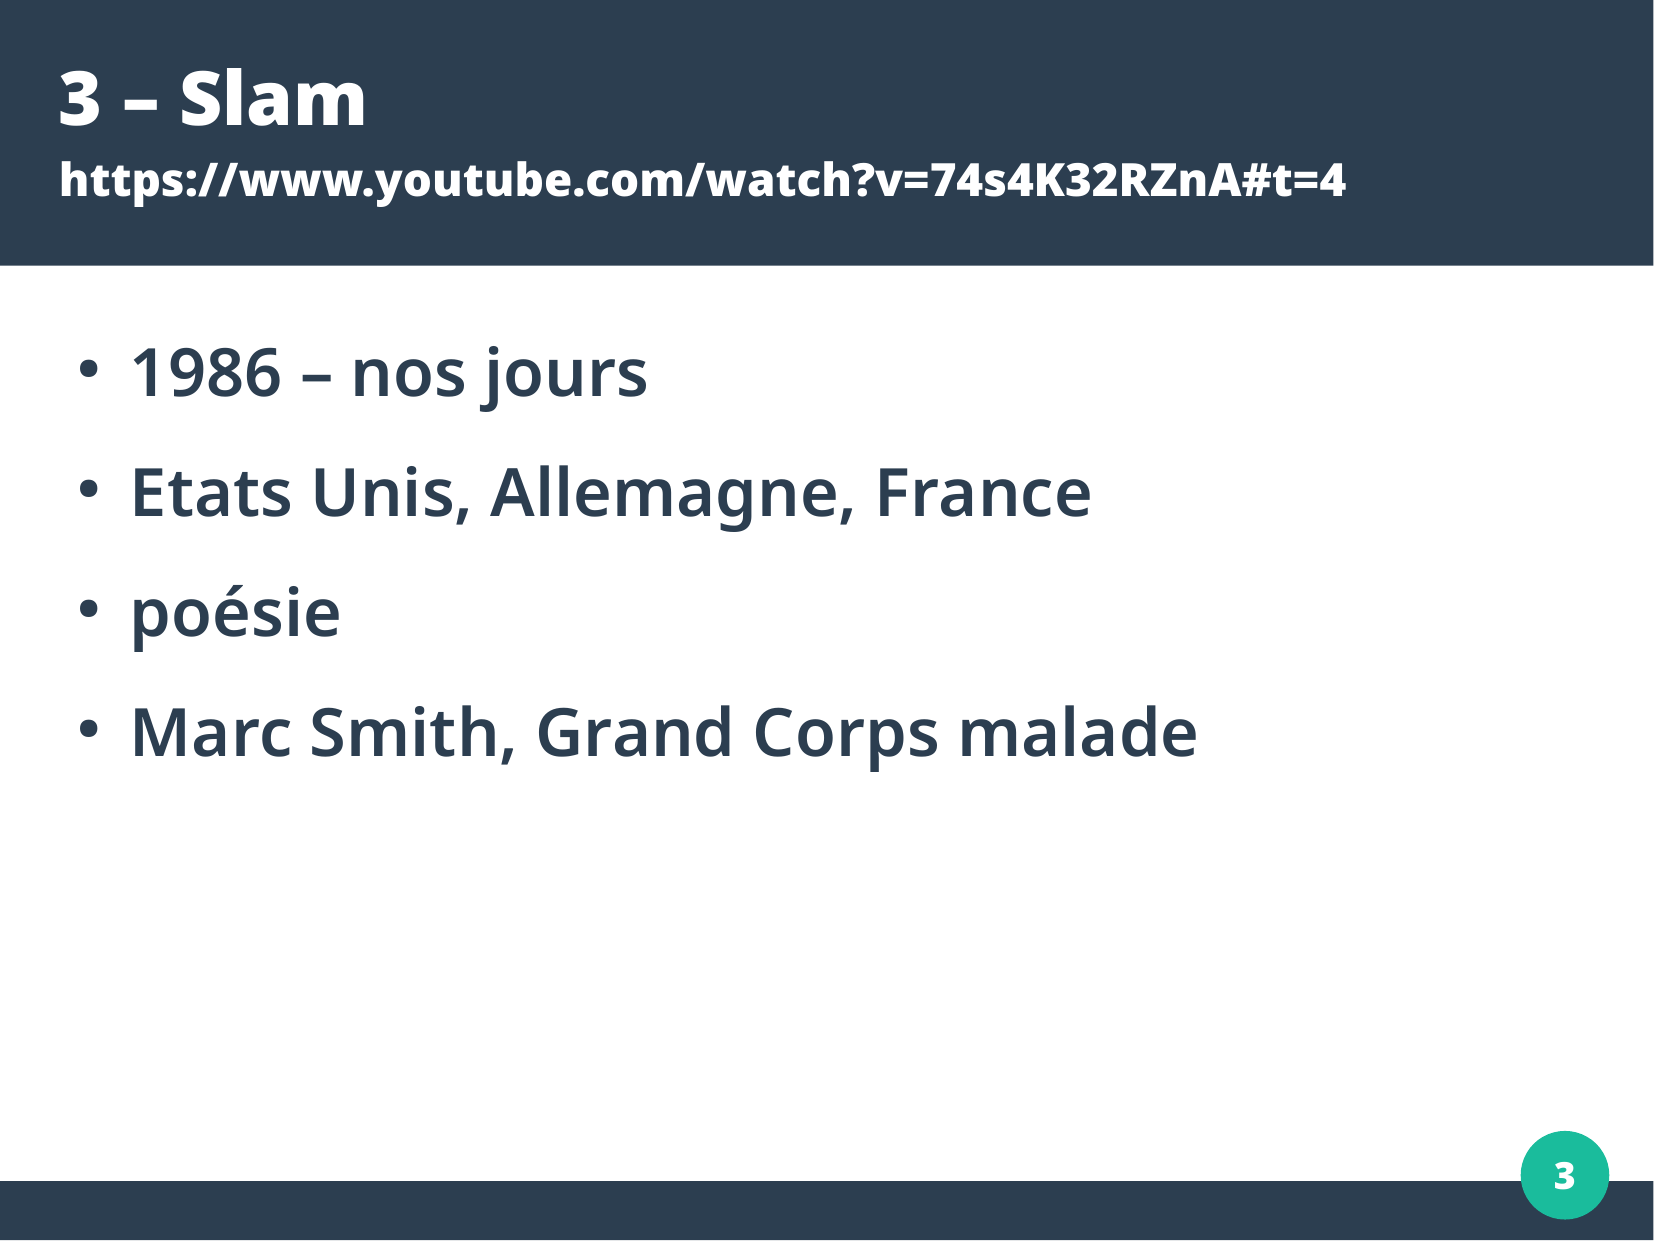

# 3 – Slam https://www.youtube.com/watch?v=74s4K32RZnA#t=4
1986 – nos jours
Etats Unis, Allemagne, France
poésie
Marc Smith, Grand Corps malade
3